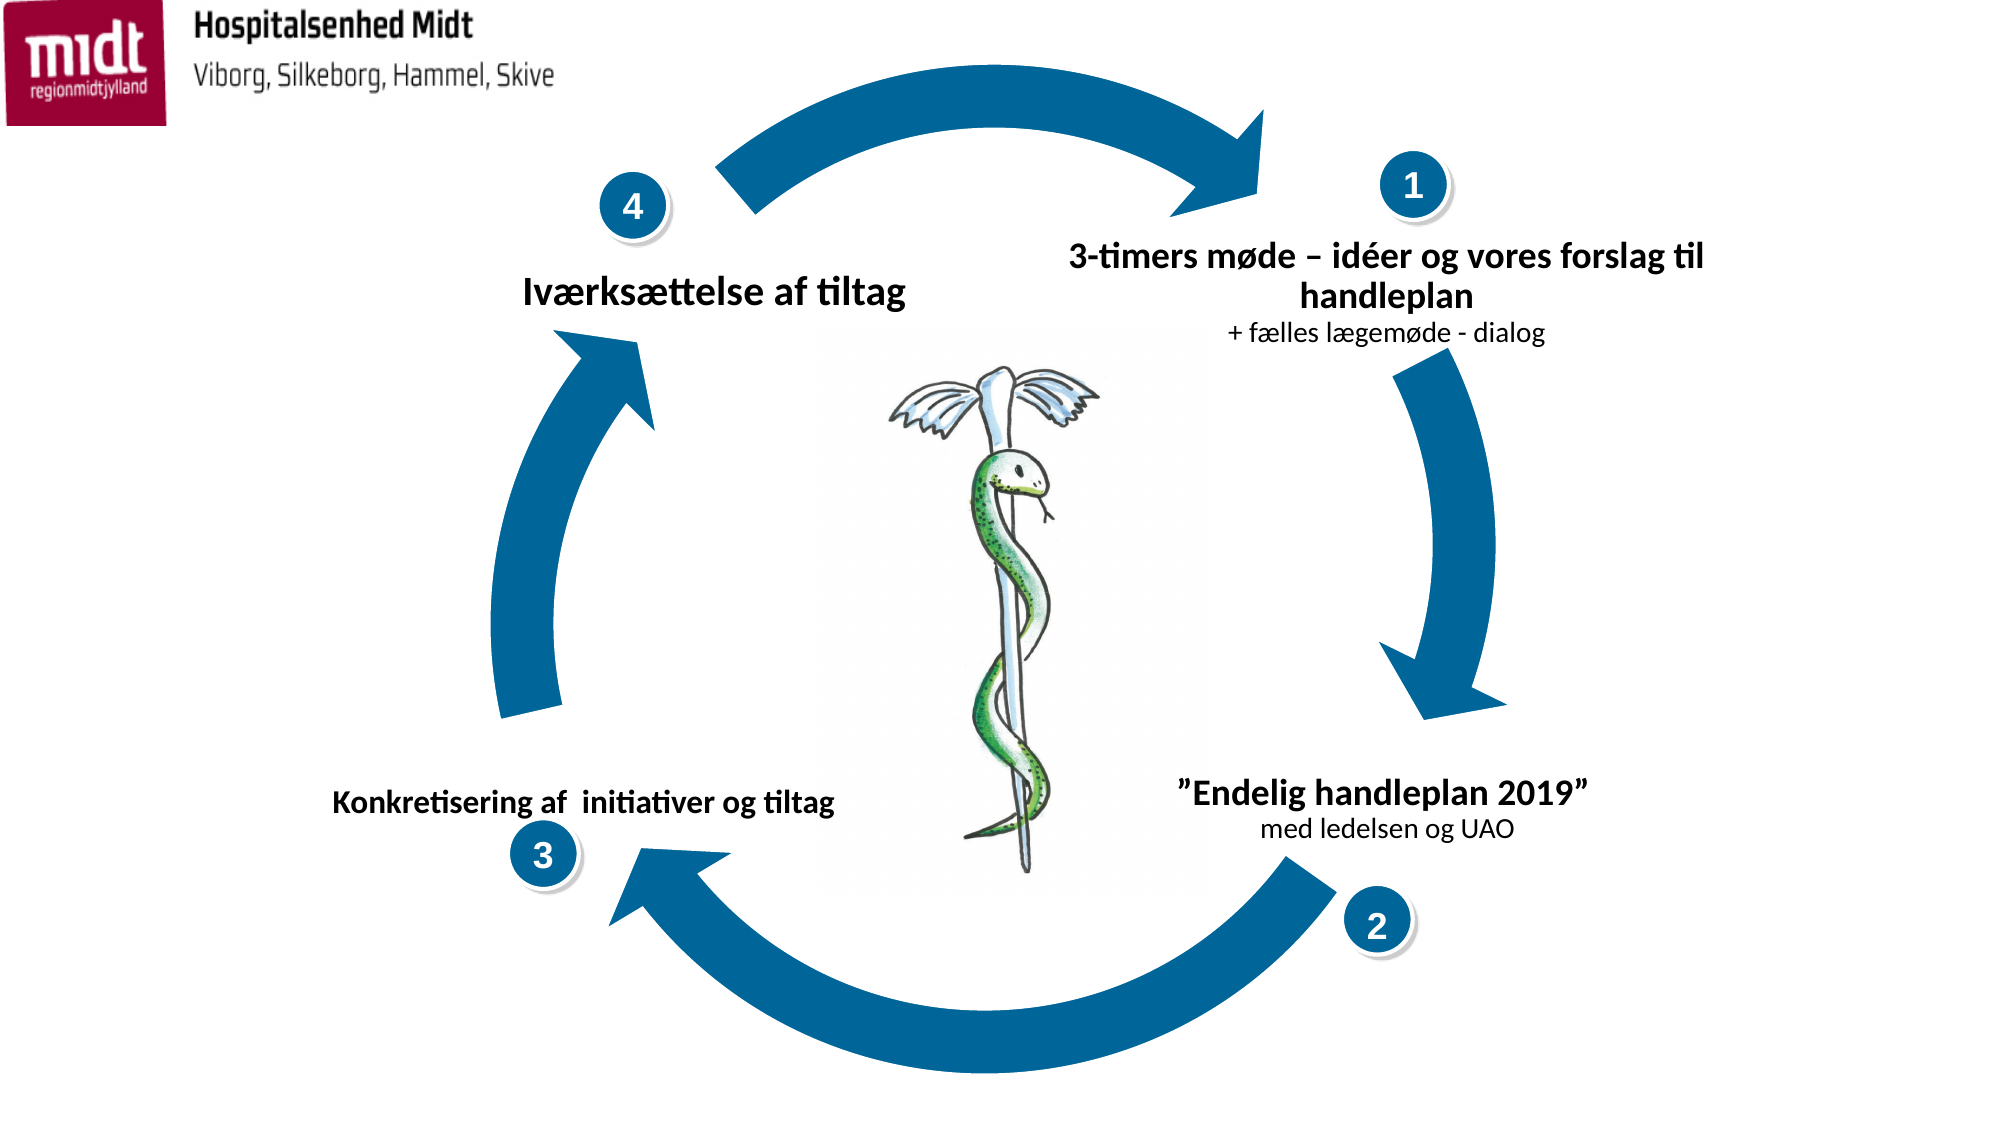

Iværksættelse af tiltag
3-timers møde – idéer og vores forslag til handleplan
+ fælles lægemøde - dialog
”Endelig handleplan 2019”
med ledelsen og UAO
Konkretisering af initiativer og tiltag
1
4
3
2